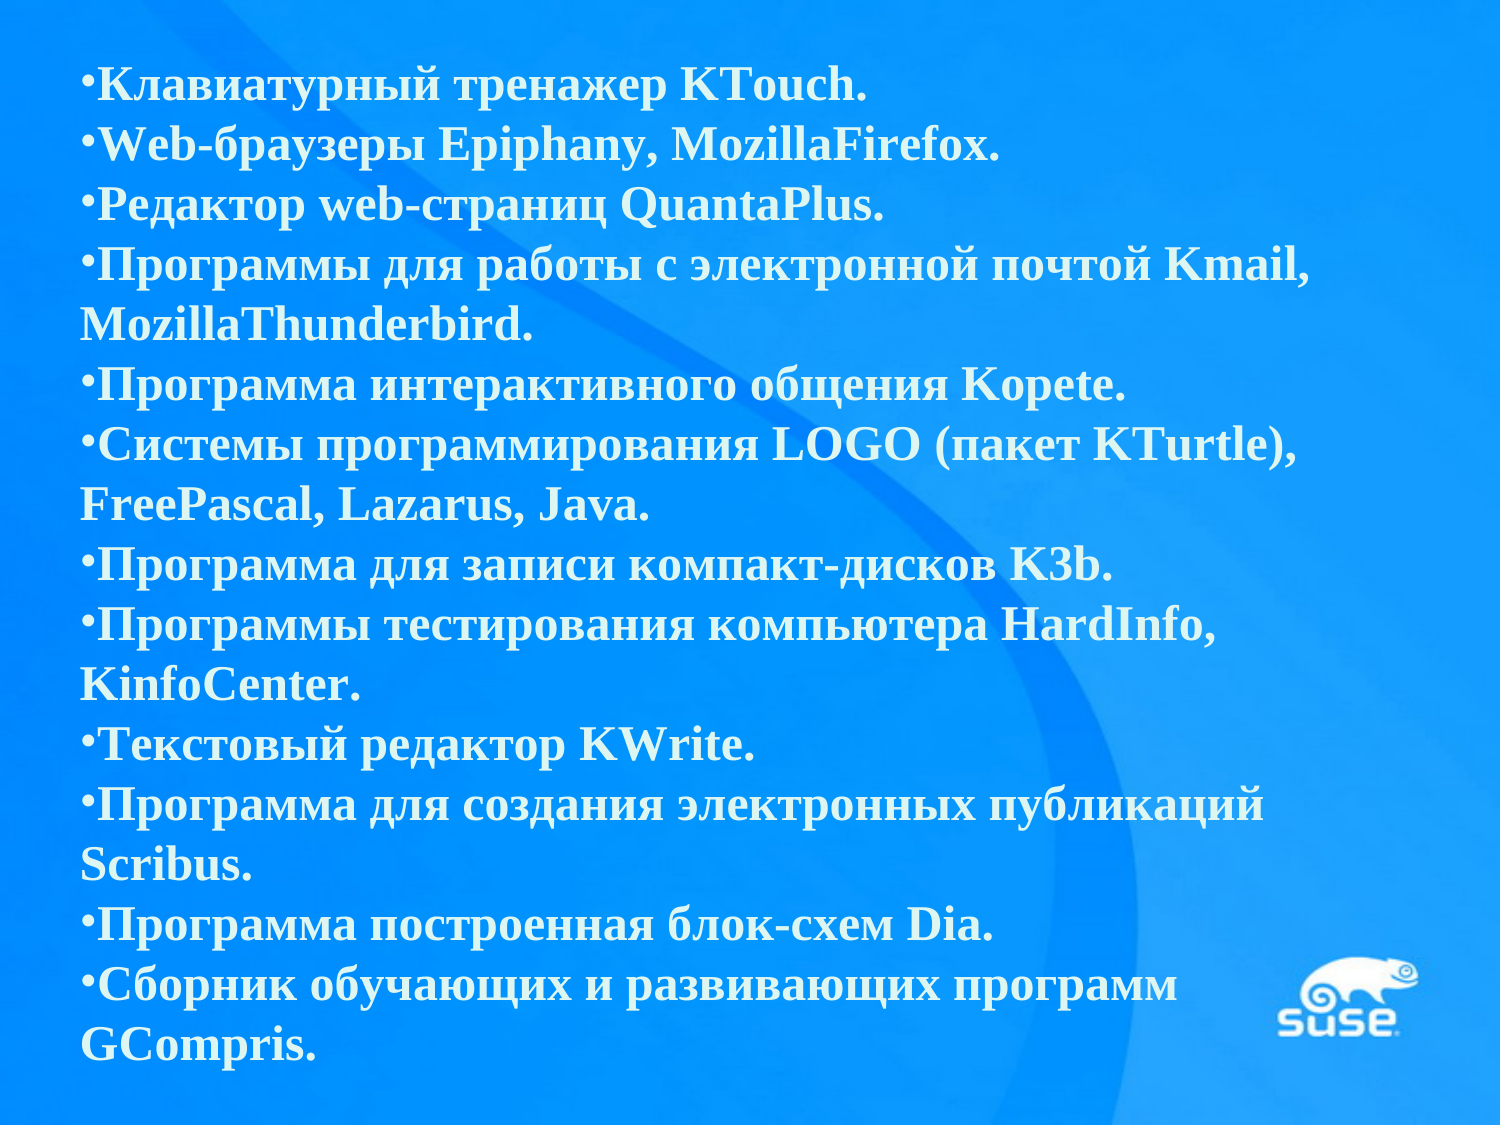

Клавиатурный тренажер KTouch.
Web-браузеры Epiphany, MozillaFirefox.
Редактор web-страниц QuantaPlus.
Программы для работы с электронной почтой Kmail, MozillaThunderbird.
Программа интерактивного общения Kopete.
Системы программирования LOGO (пакет KTurtle), FreePascal, Lazarus, Java.
Программа для записи компакт-дисков K3b.
Программы тестирования компьютера HardInfo, KinfoCenter.
Текстовый редактор KWrite.
Программа для создания электронных публикаций Scribus.
Программа построенная блок-схем Dia.
Сборник обучающих и развивающих программ GCompris.